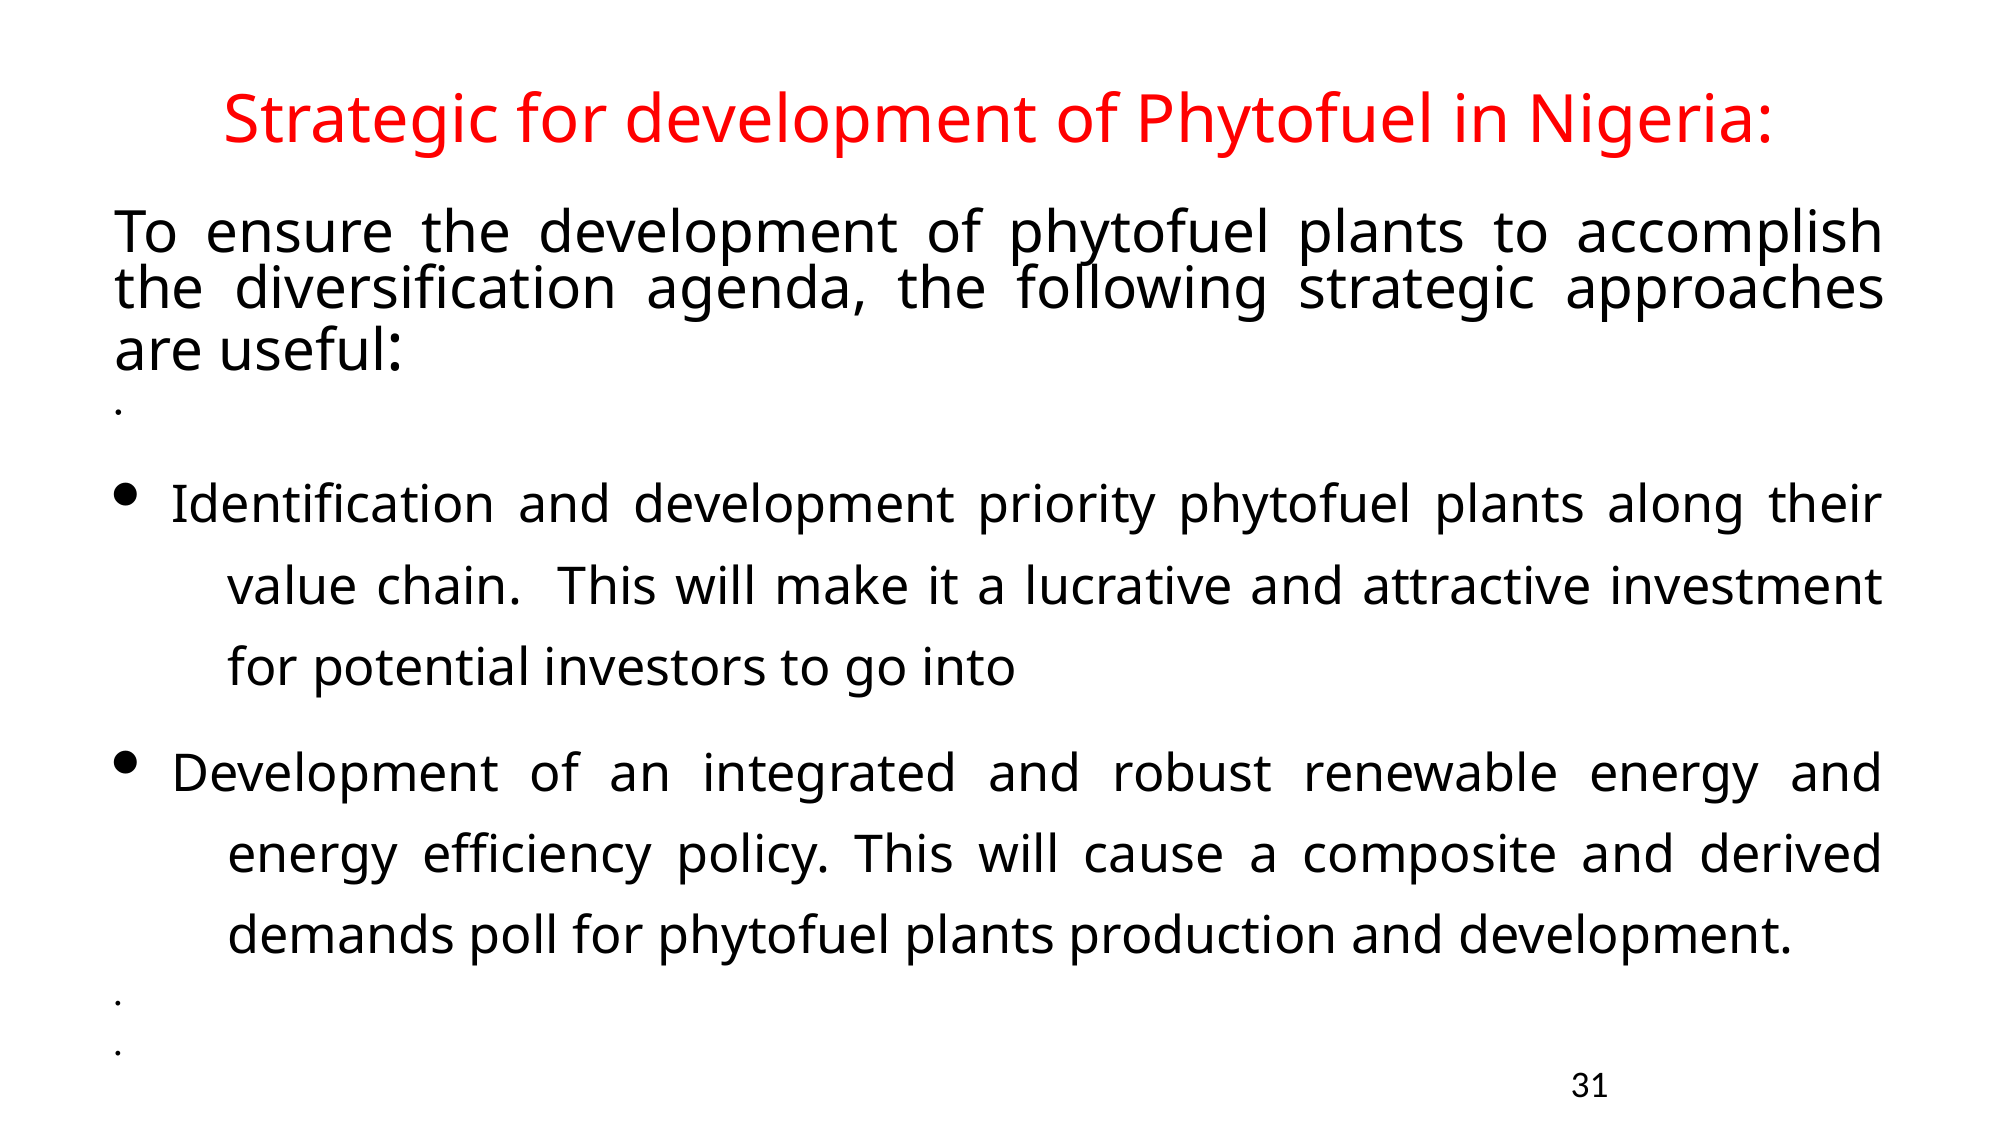

# Strategic for development of Phytofuel in Nigeria:
To ensure the development of phytofuel plants to accomplish the diversification agenda, the following strategic approaches are useful:
Identification and development priority phytofuel plants along their value chain. This will make it a lucrative and attractive investment for potential investors to go into
Development of an integrated and robust renewable energy and energy efficiency policy. This will cause a composite and derived demands poll for phytofuel plants production and development.